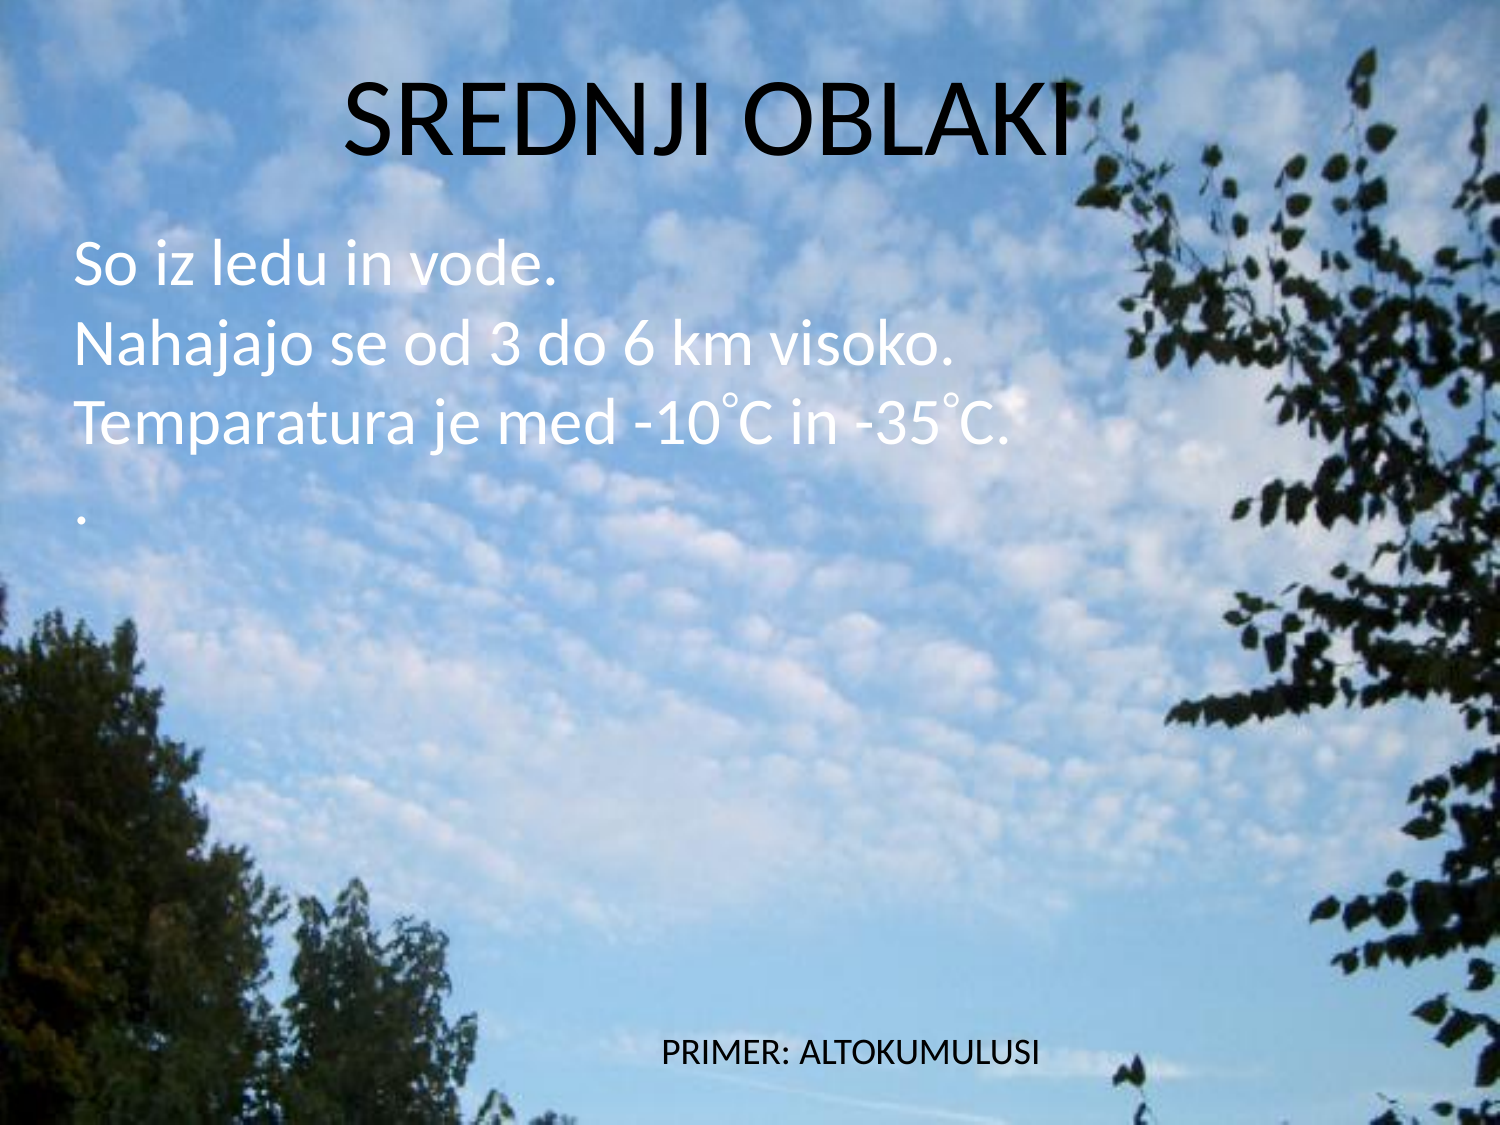

SREDNJI OBLAKI
#
So iz ledu in vode.
Nahajajo se od 3 do 6 km visoko.
Temparatura je med -10C in -35C.
.
PRIMER: ALTOKUMULUSI